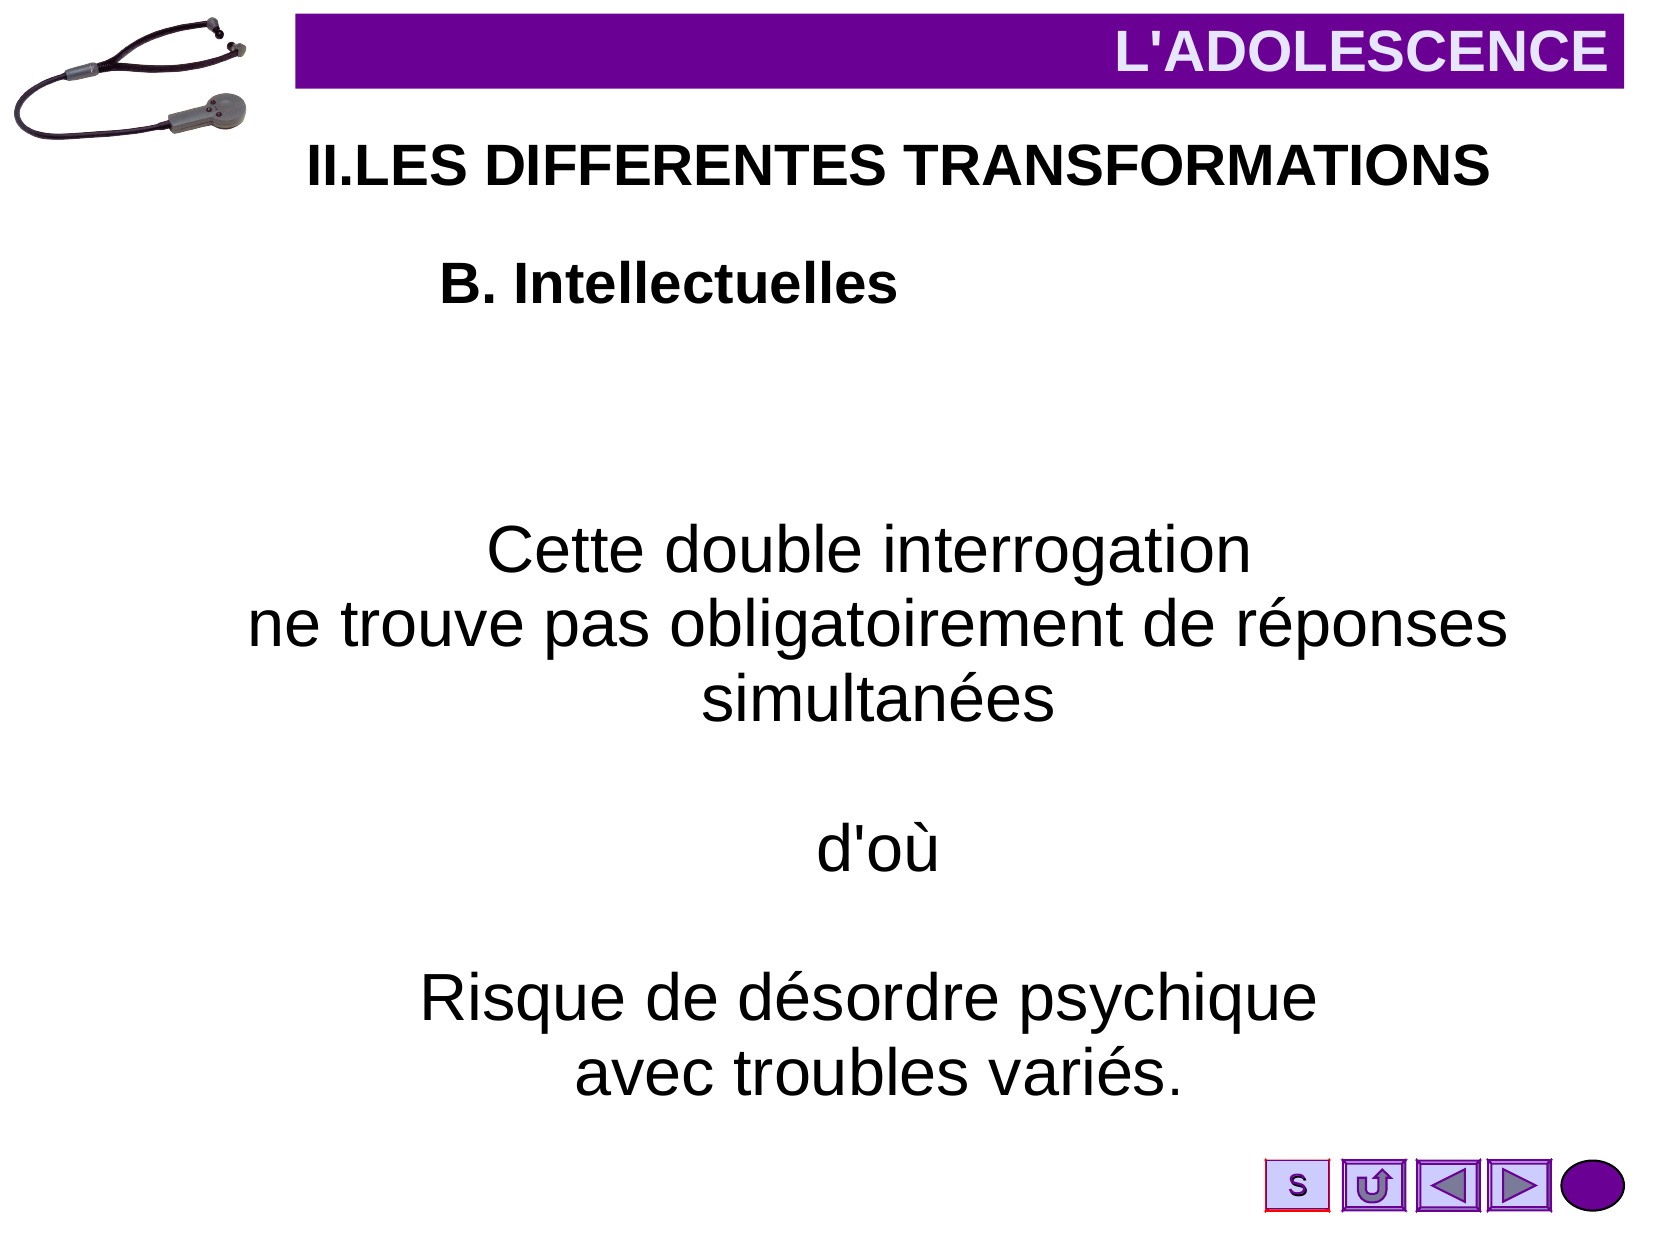

L'ADOLESCENCE
II.LES DIFFERENTES TRANSFORMATIONS
B. Intellectuelles
Cette double interrogation
ne trouve pas obligatoirement de réponses simultanées
d'où
Risque de désordre psychique
avec troubles variés.